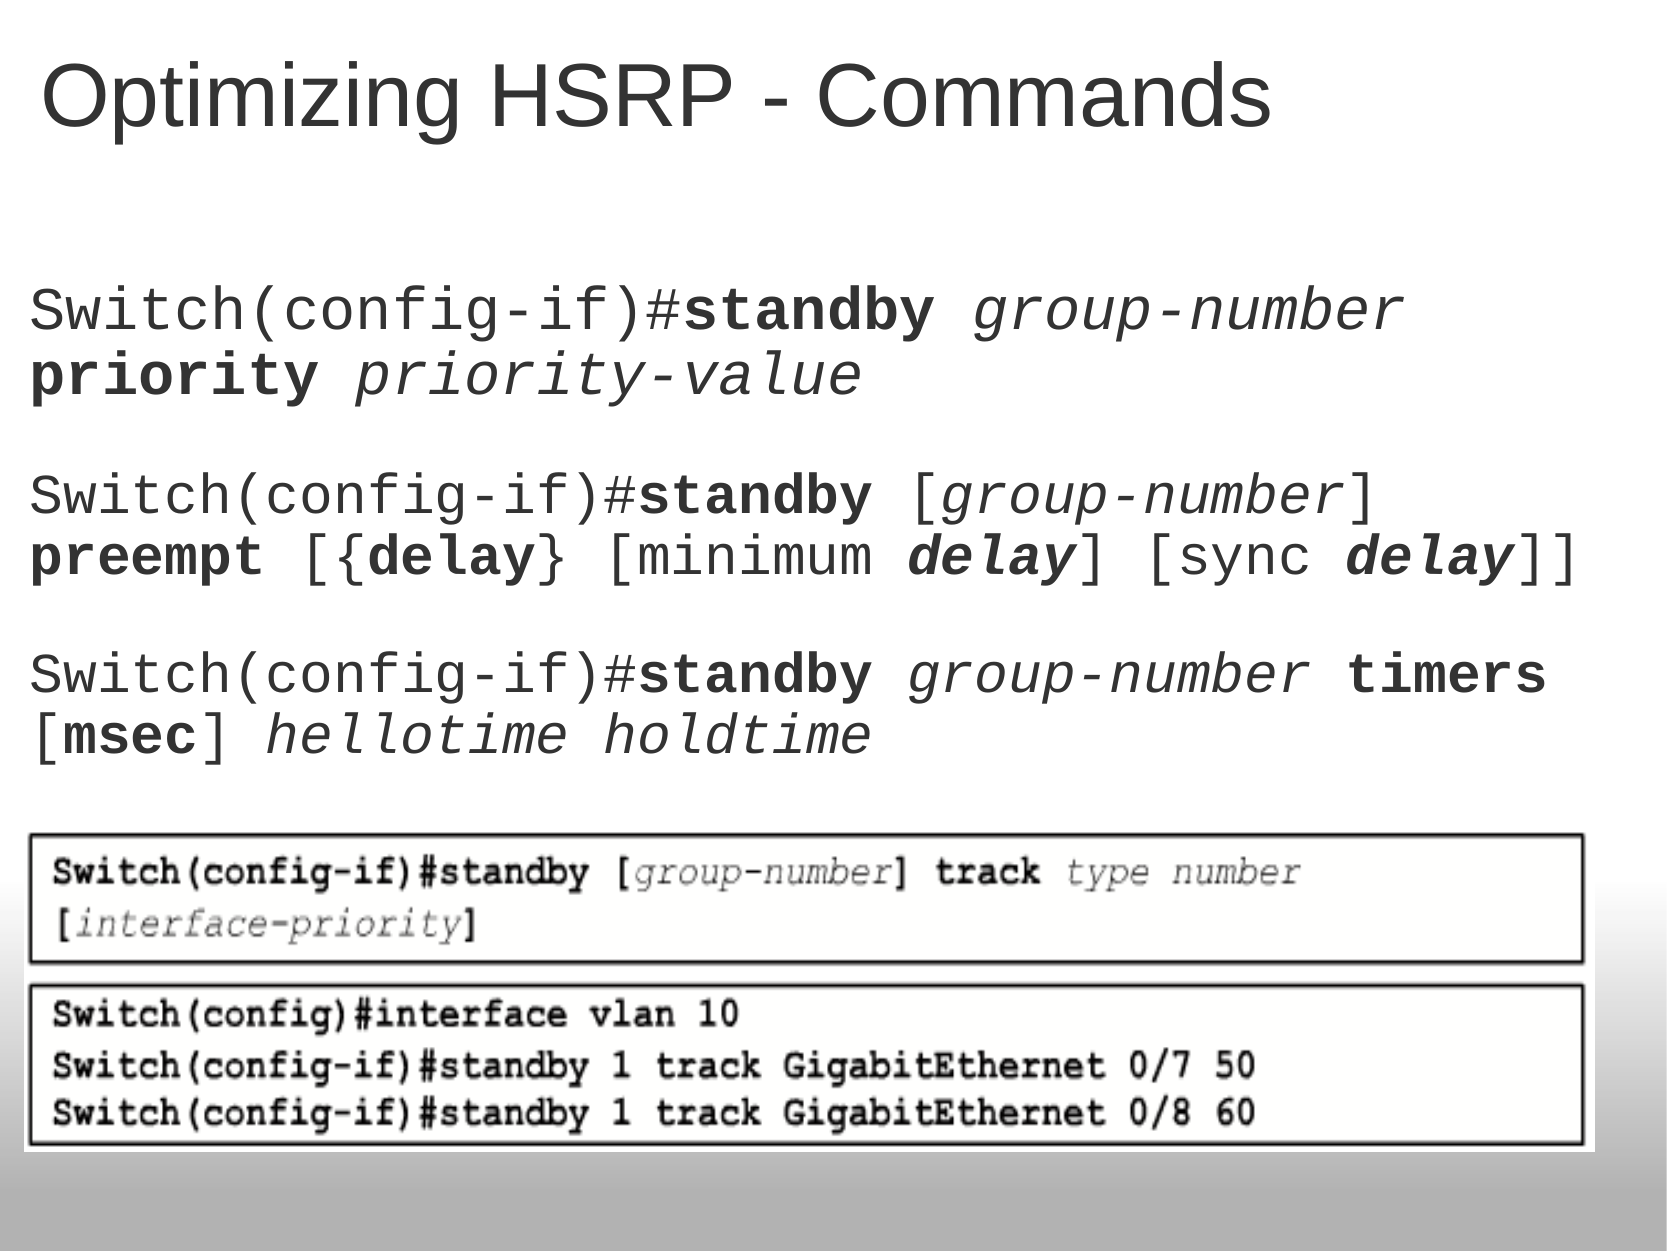

# Optimizing HSRP - Commands
Switch(config-if)#standby group-number priority priority-value
Switch(config-if)#standby [group-number] preempt [{delay} [minimum delay] [sync delay]]
Switch(config-if)#standby group-number timers [msec] hellotime holdtime